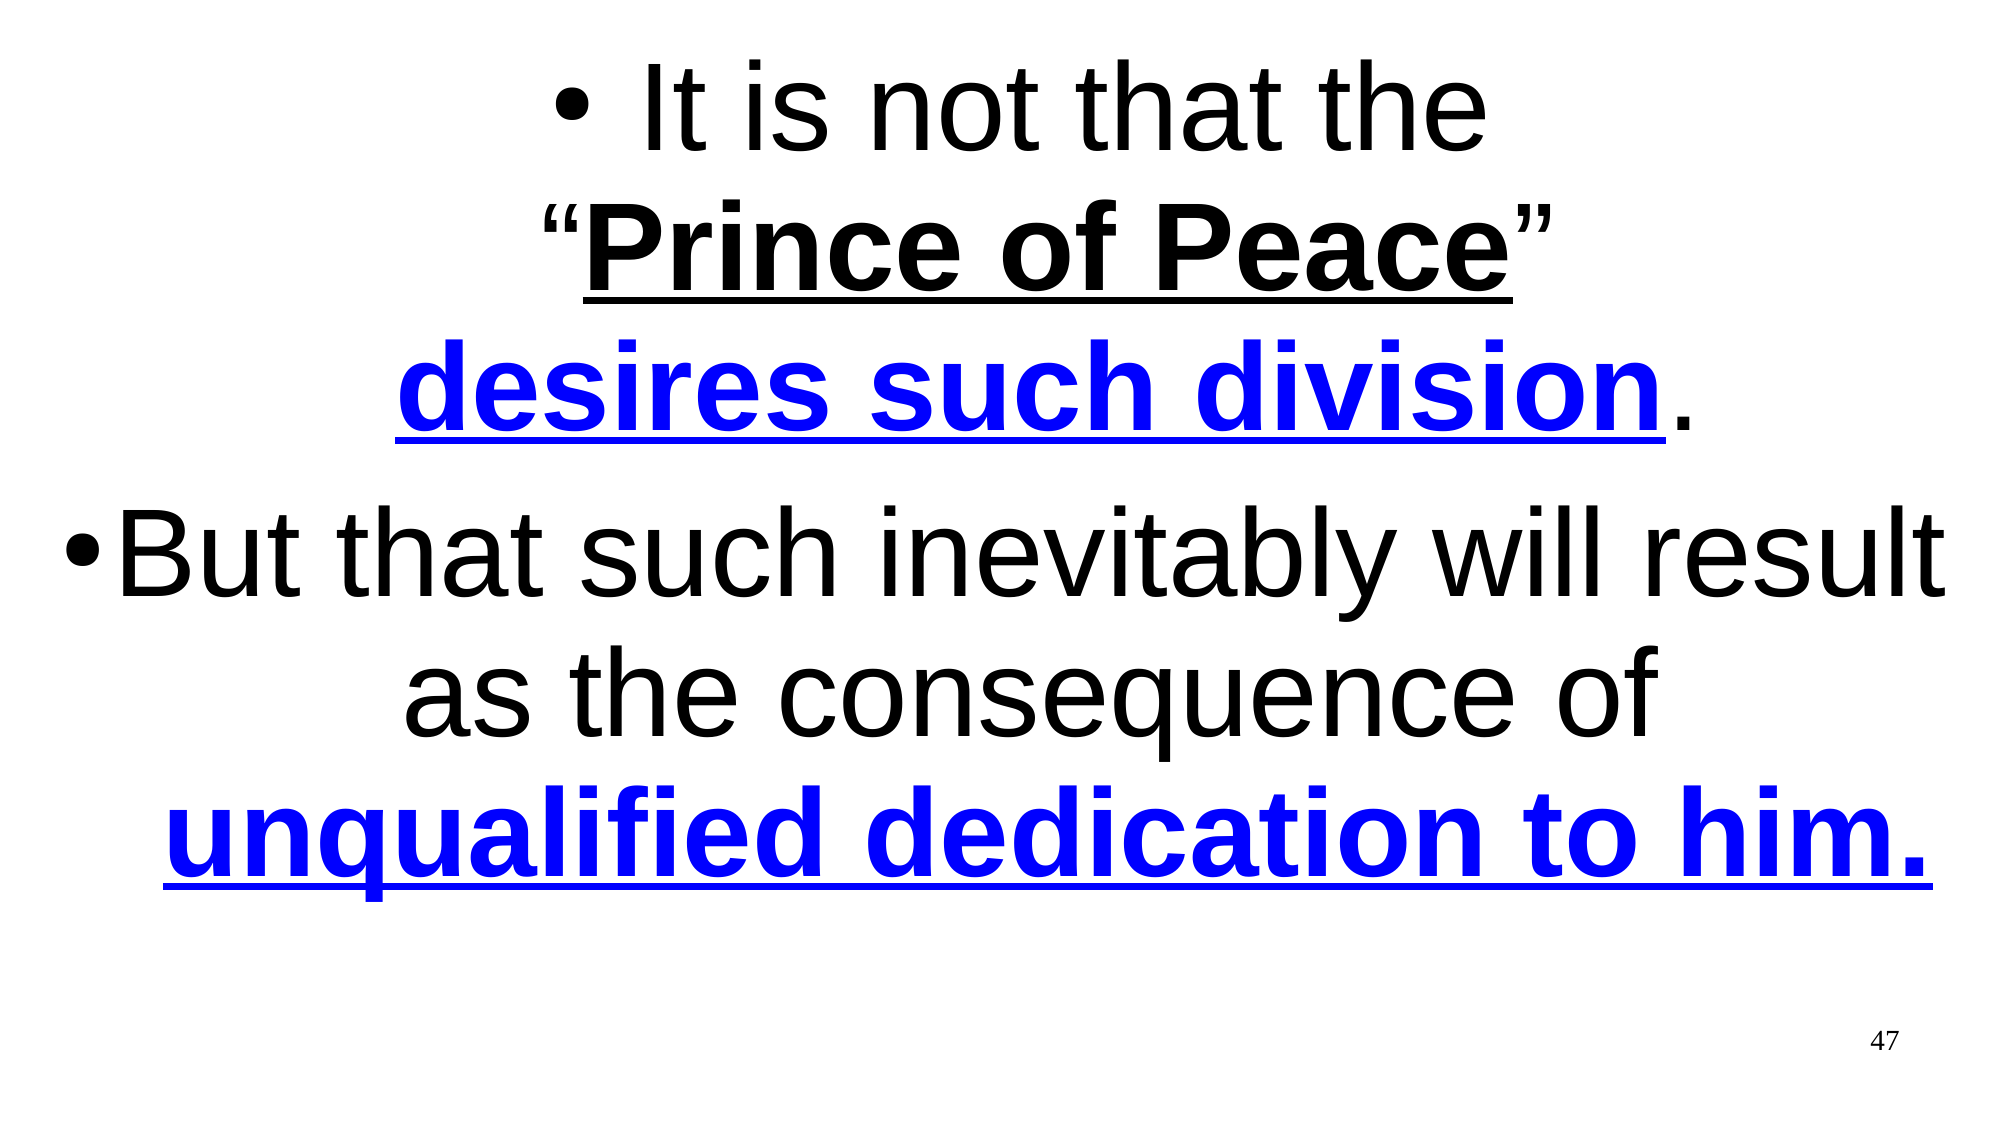

# It is not that the “Prince of Peace”  desires such division.
But that such inevitably will result
as the consequence of
unqualified dedication to him.
47